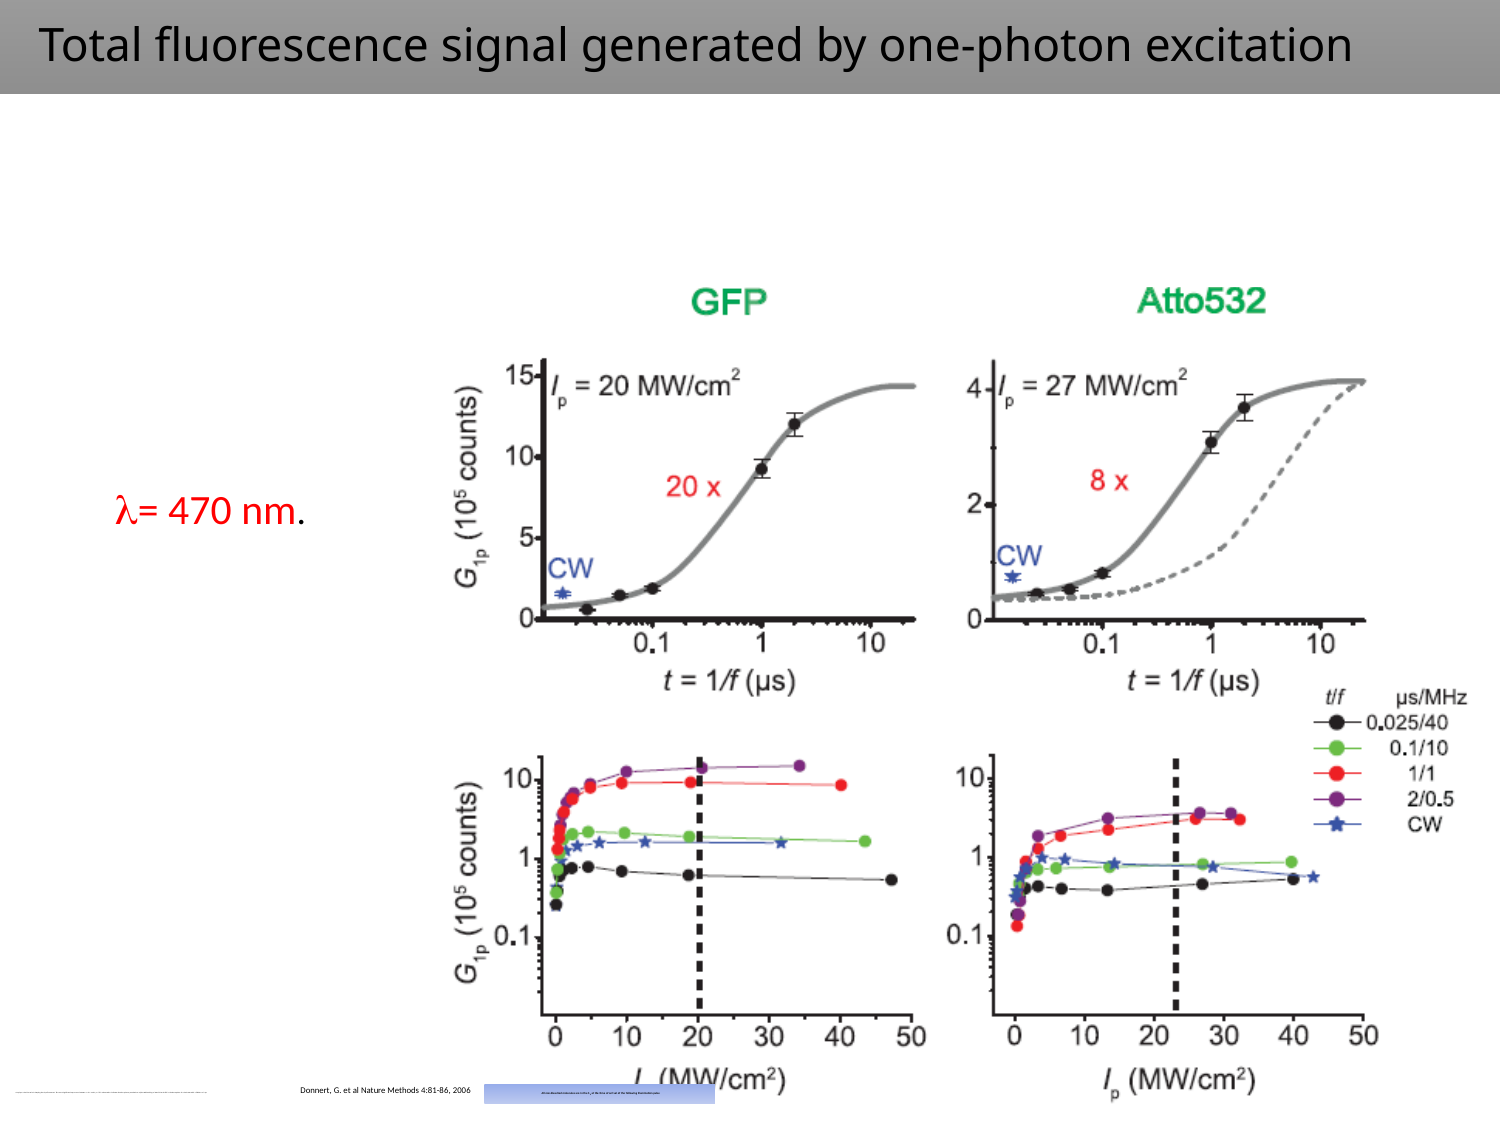

# Total fluorescence signal generated by one-photon excitation
l= 470 nm.
Dt plays a decisive role in keeping the dye fluorescent. The most significant leap occurs between t = 0.1 and 1 μs. This observation indicates that the primary mechanism of photobleaching of Atto532 and GFP is the absorption of a dark state with a lifetime of 1μs
Donnert, G. et al Nature Methods 4:81-86, 2006
All non-bleached molecules are in the S0 at the time of arrival of the following illumination pulse